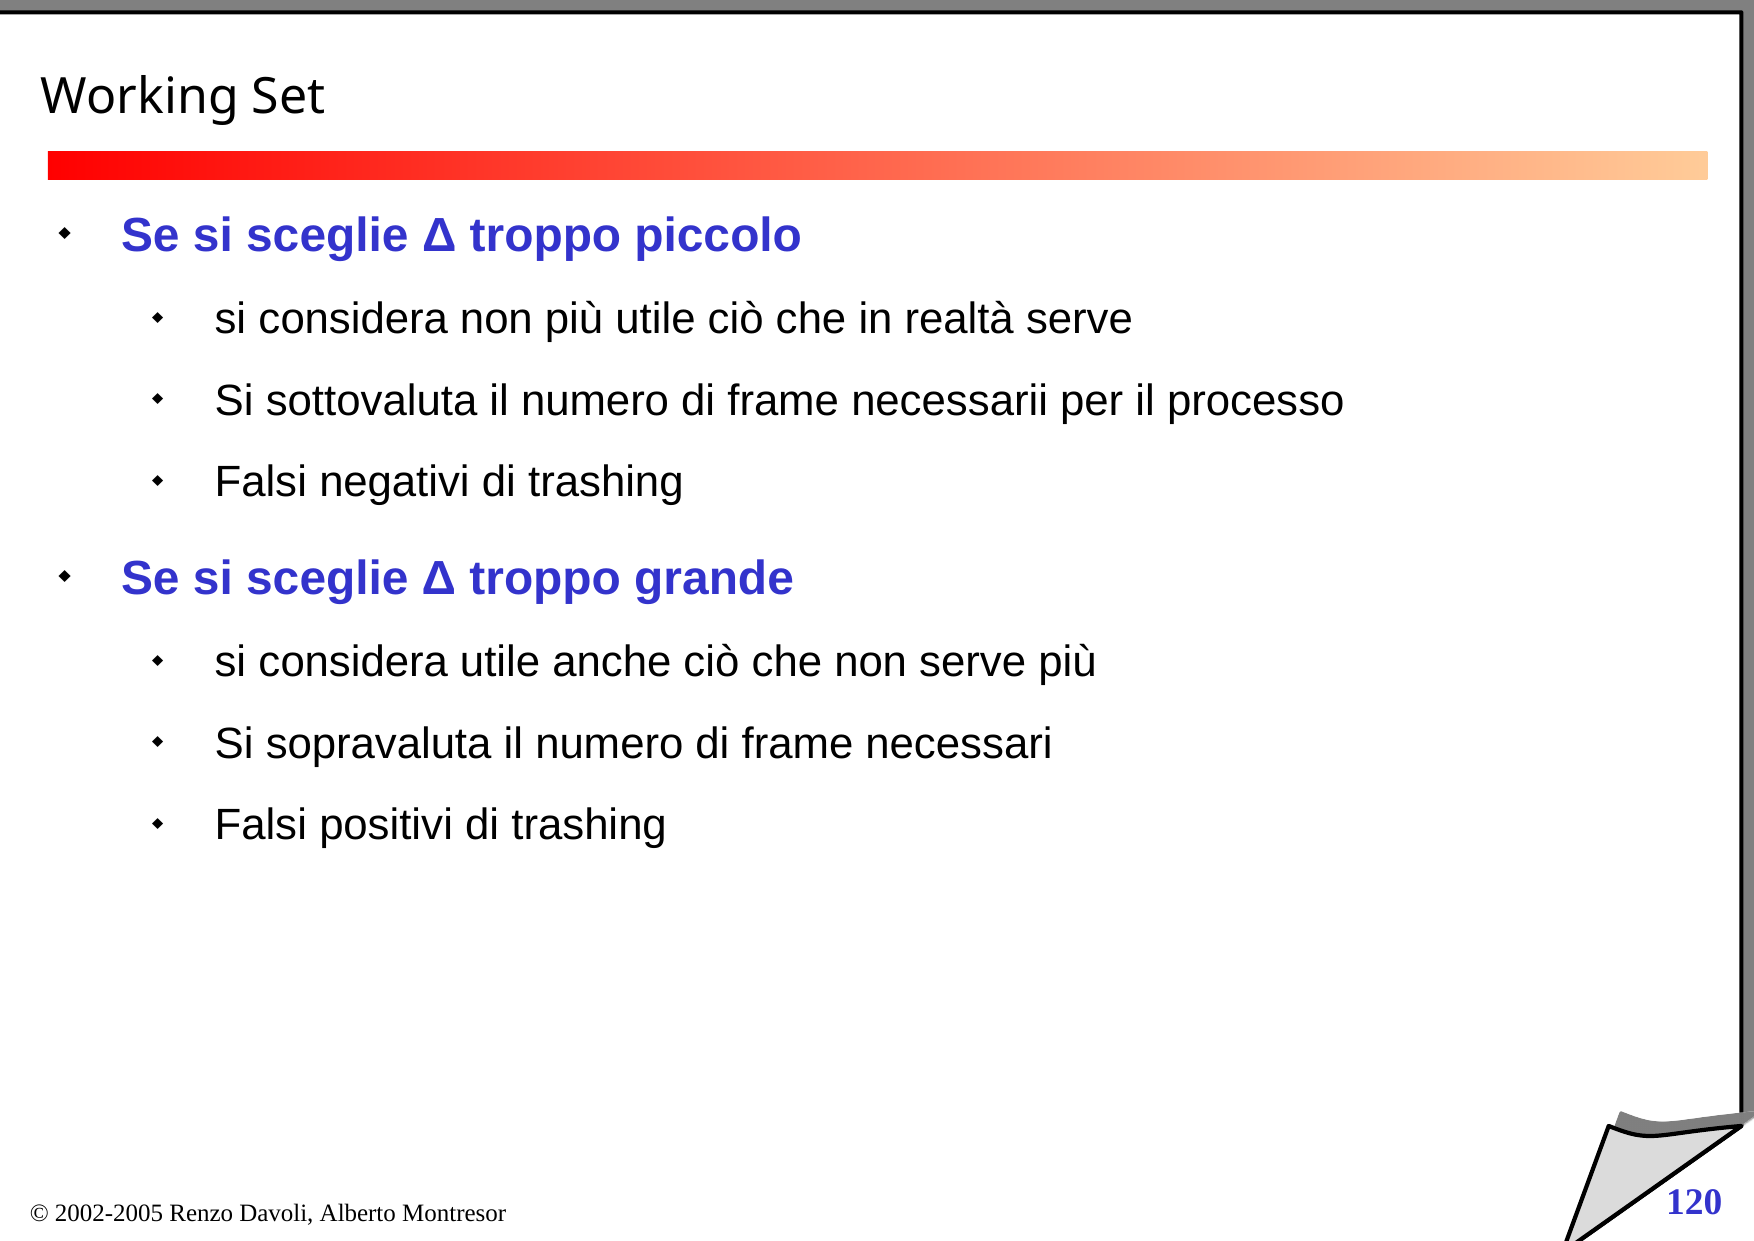

# Working Set
Se si sceglie Δ troppo piccolo
si considera non più utile ciò che in realtà serve
Si sottovaluta il numero di frame necessarii per il processo
Falsi negativi di trashing
Se si sceglie Δ troppo grande
si considera utile anche ciò che non serve più
Si sopravaluta il numero di frame necessari
Falsi positivi di trashing